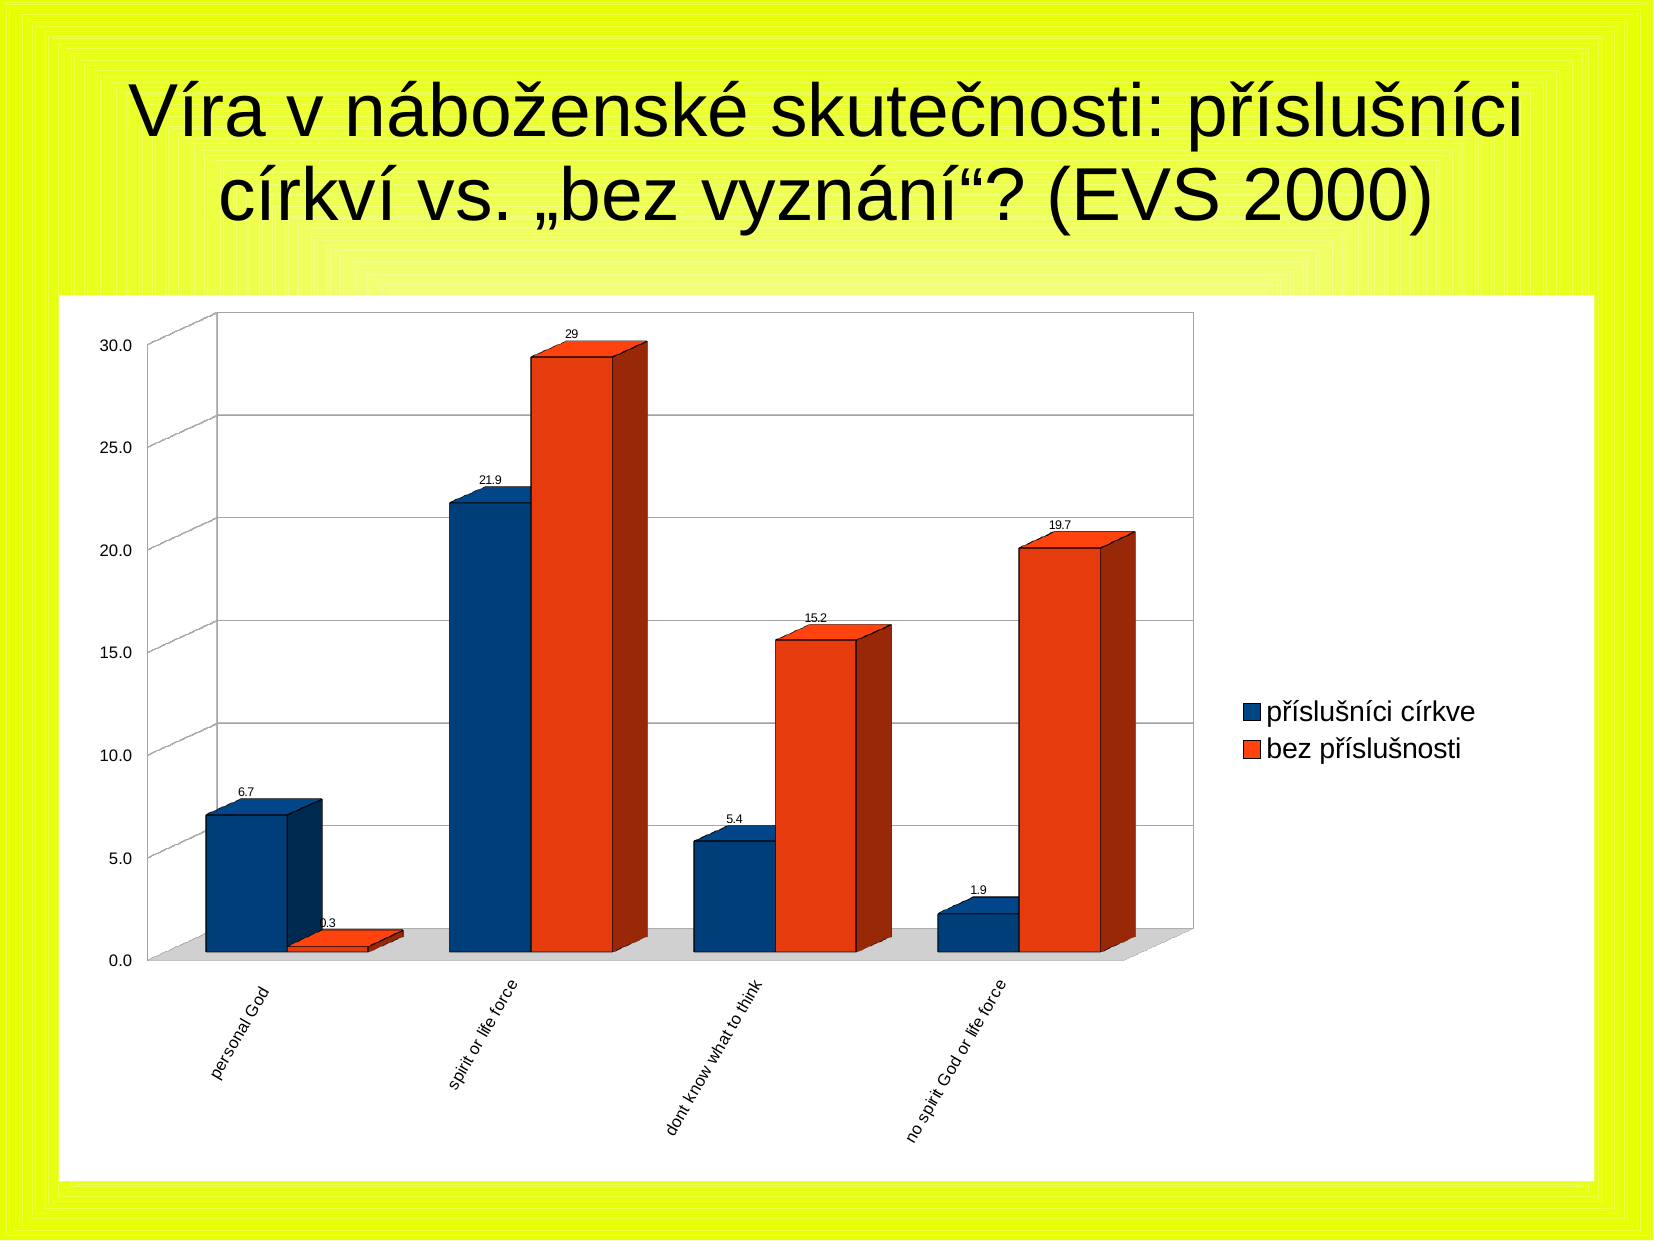

# Víra v náboženské skutečnosti: příslušníci církví vs. „bez vyznání“? (EVS 2000)
[unsupported chart]